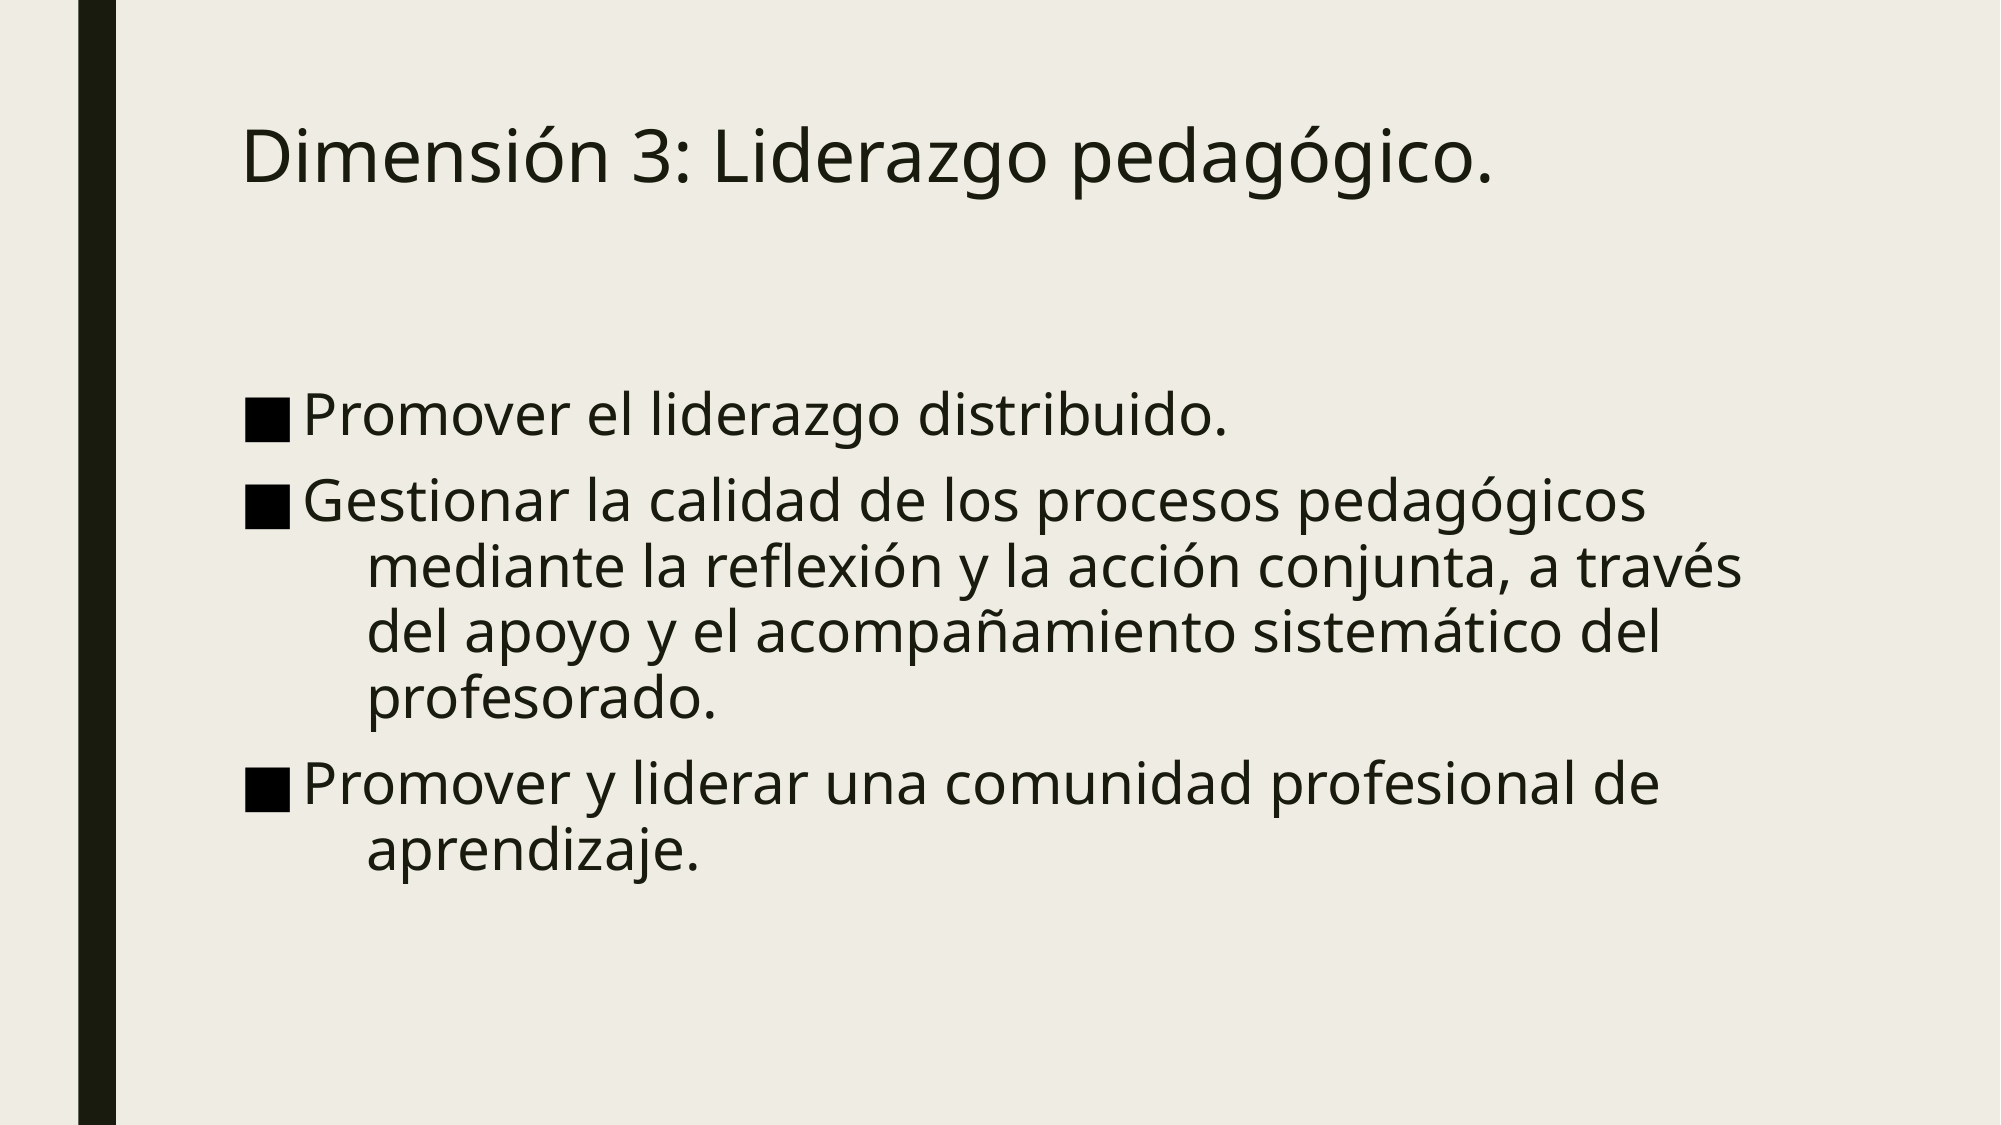

# Dimensión 3: Liderazgo pedagógico.
Promover el liderazgo distribuido.
Gestionar la calidad de los procesos pedagógicos mediante la reflexión y la acción conjunta, a través del apoyo y el acompañamiento sistemático del profesorado.
Promover y liderar una comunidad profesional de aprendizaje.